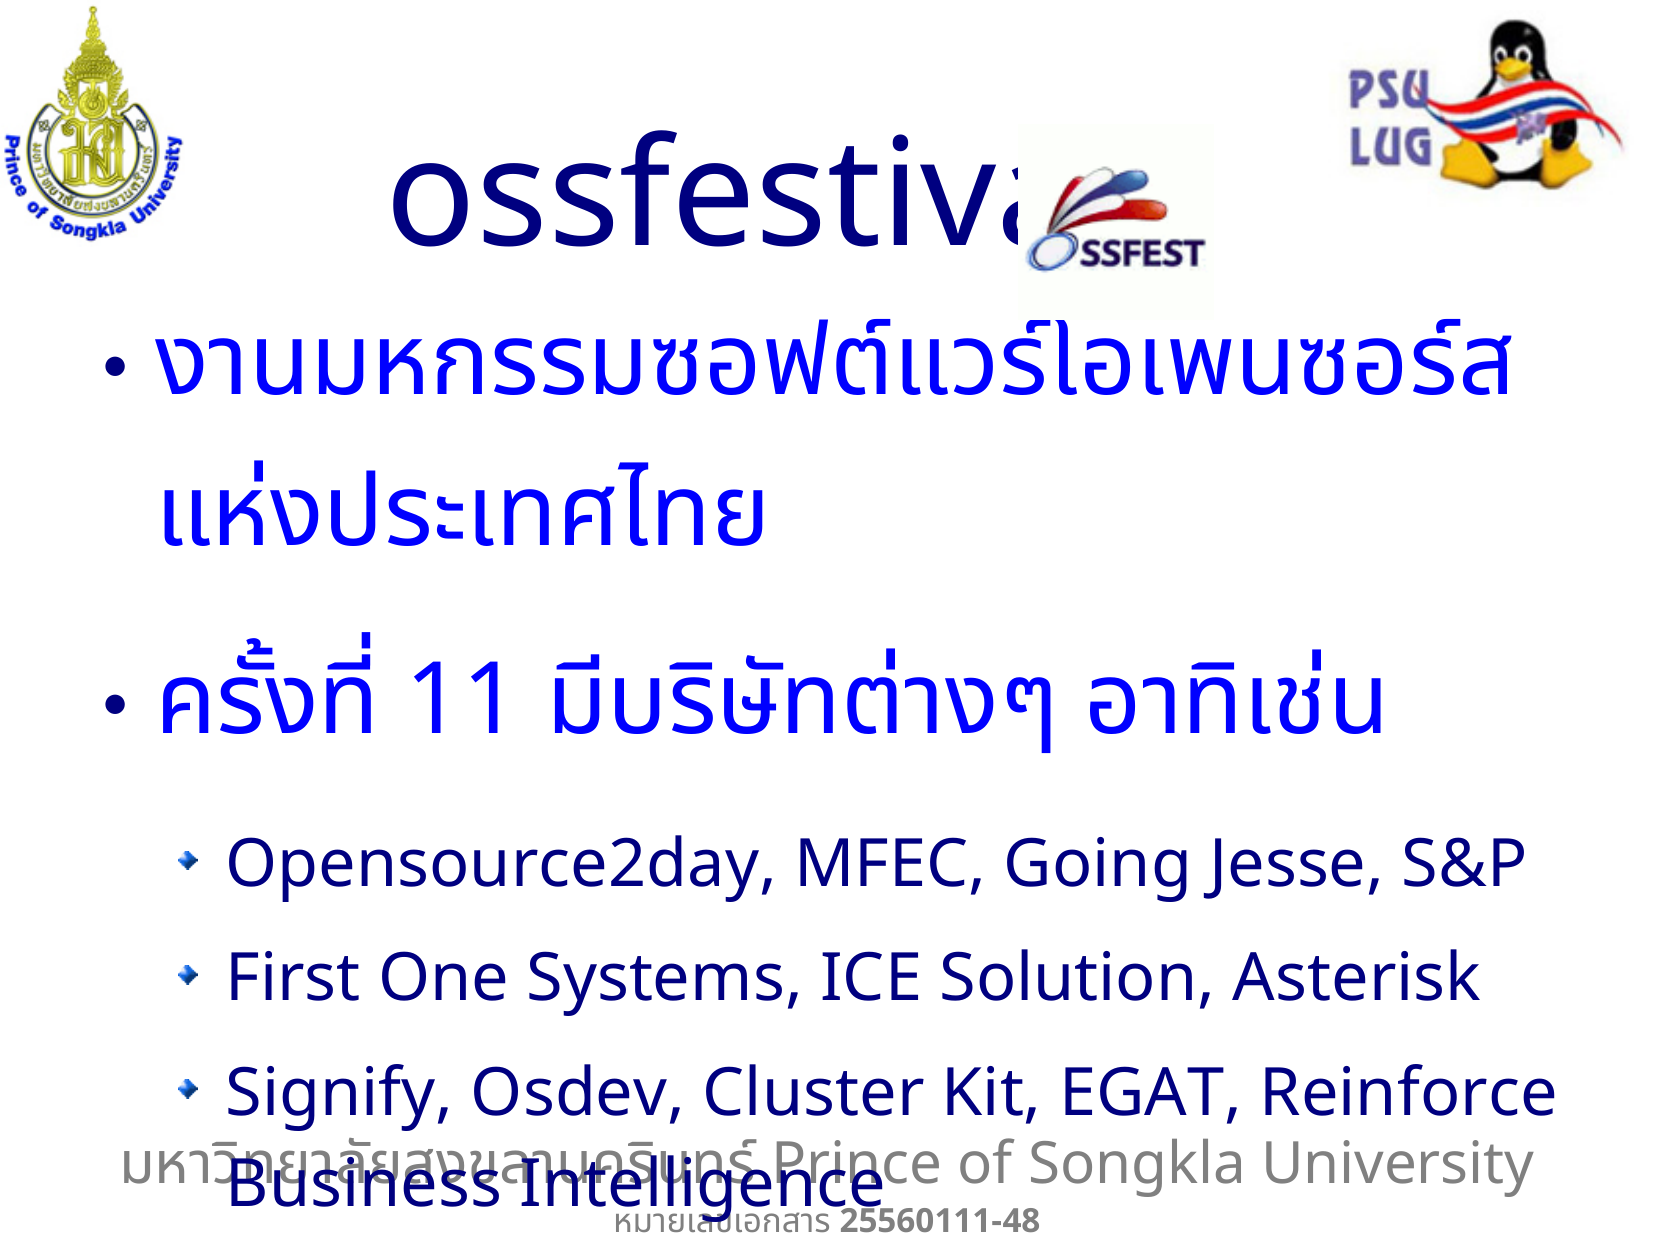

# ossfestival
งานมหกรรมซอฟต์แวร์โอเพนซอร์สแห่งประเทศไทย
ครั้งที่ 11 มีบริษัทต่างๆ อาทิเช่น
Opensource2day, MFEC, Going Jesse, S&P
First One Systems, ICE Solution, Asterisk
Signify, Osdev, Cluster Kit, EGAT, Reinforce Business Intelligence
บริษัท แกรนด์ลีนุกซ์ โซลูชั่น จำกัด
สมาคม, ชมรมโอเพนซอร์สต่างๆ ของไทย